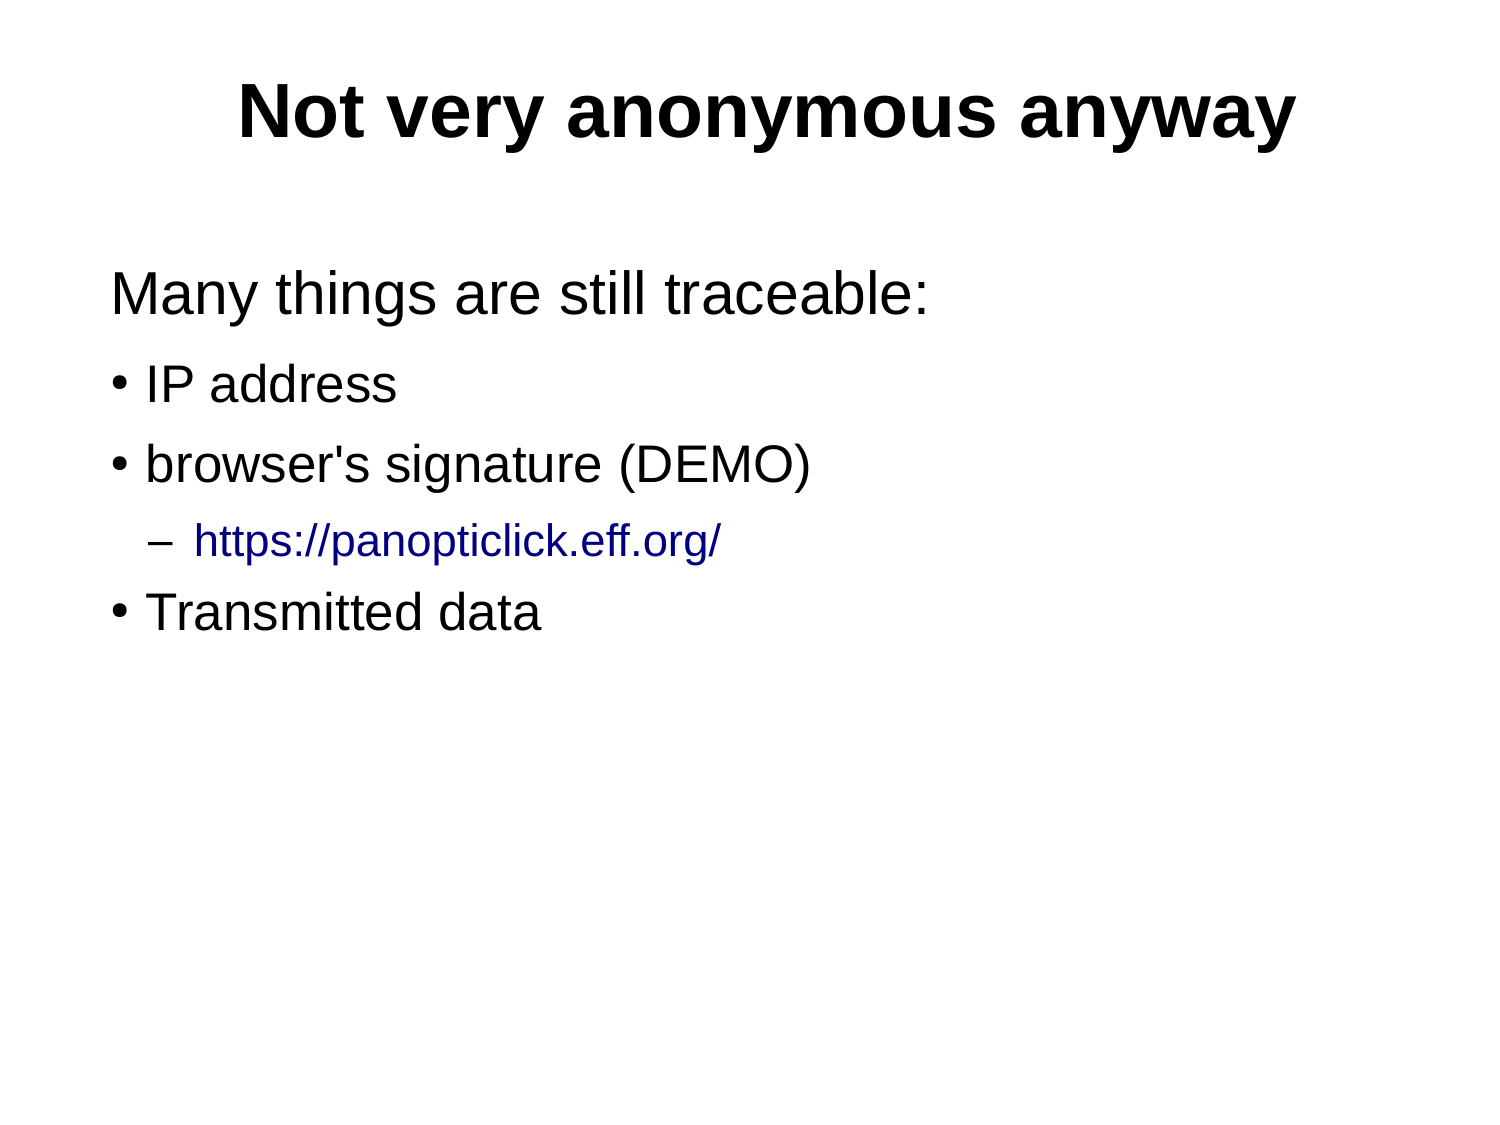

# Not very anonymous anyway
Many things are still traceable:
IP address
browser's signature (DEMO)
 https://panopticlick.eff.org/
Transmitted data